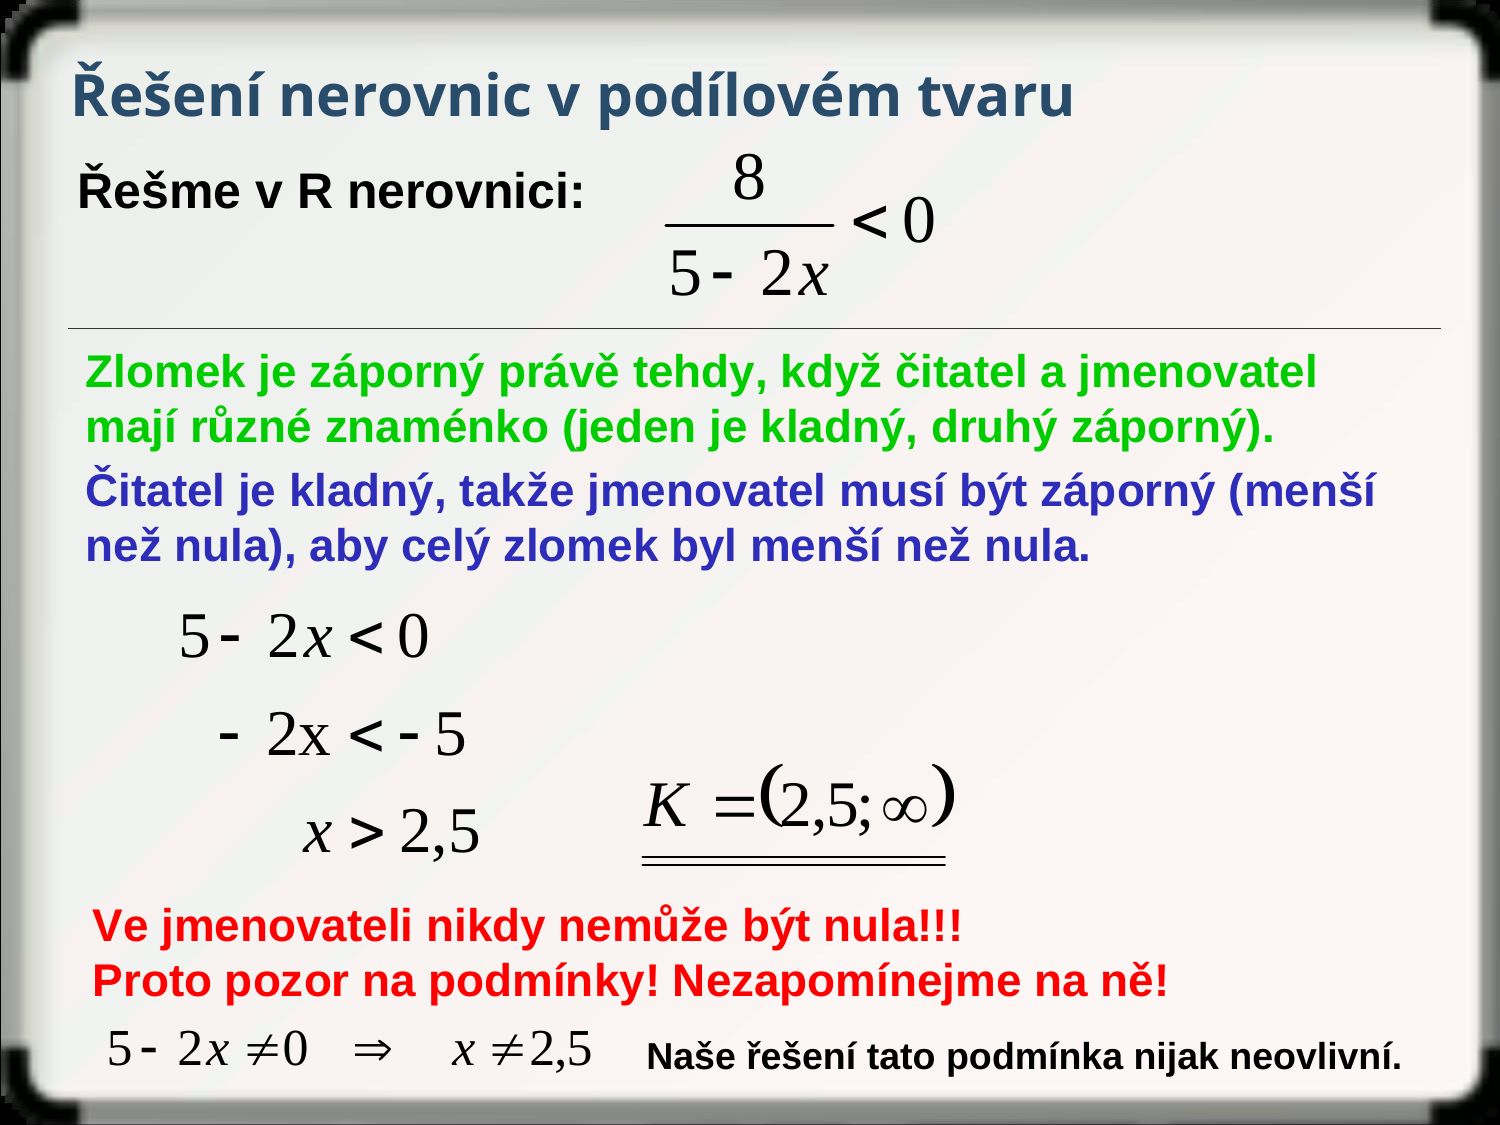

Řešení nerovnic v podílovém tvaru
Řešme v R nerovnici:
Zlomek je záporný právě tehdy, když čitatel a jmenovatel mají různé znaménko (jeden je kladný, druhý záporný).
Čitatel je kladný, takže jmenovatel musí být záporný (menší než nula), aby celý zlomek byl menší než nula.
Ve jmenovateli nikdy nemůže být nula!!!
Proto pozor na podmínky! Nezapomínejme na ně!
Naše řešení tato podmínka nijak neovlivní.